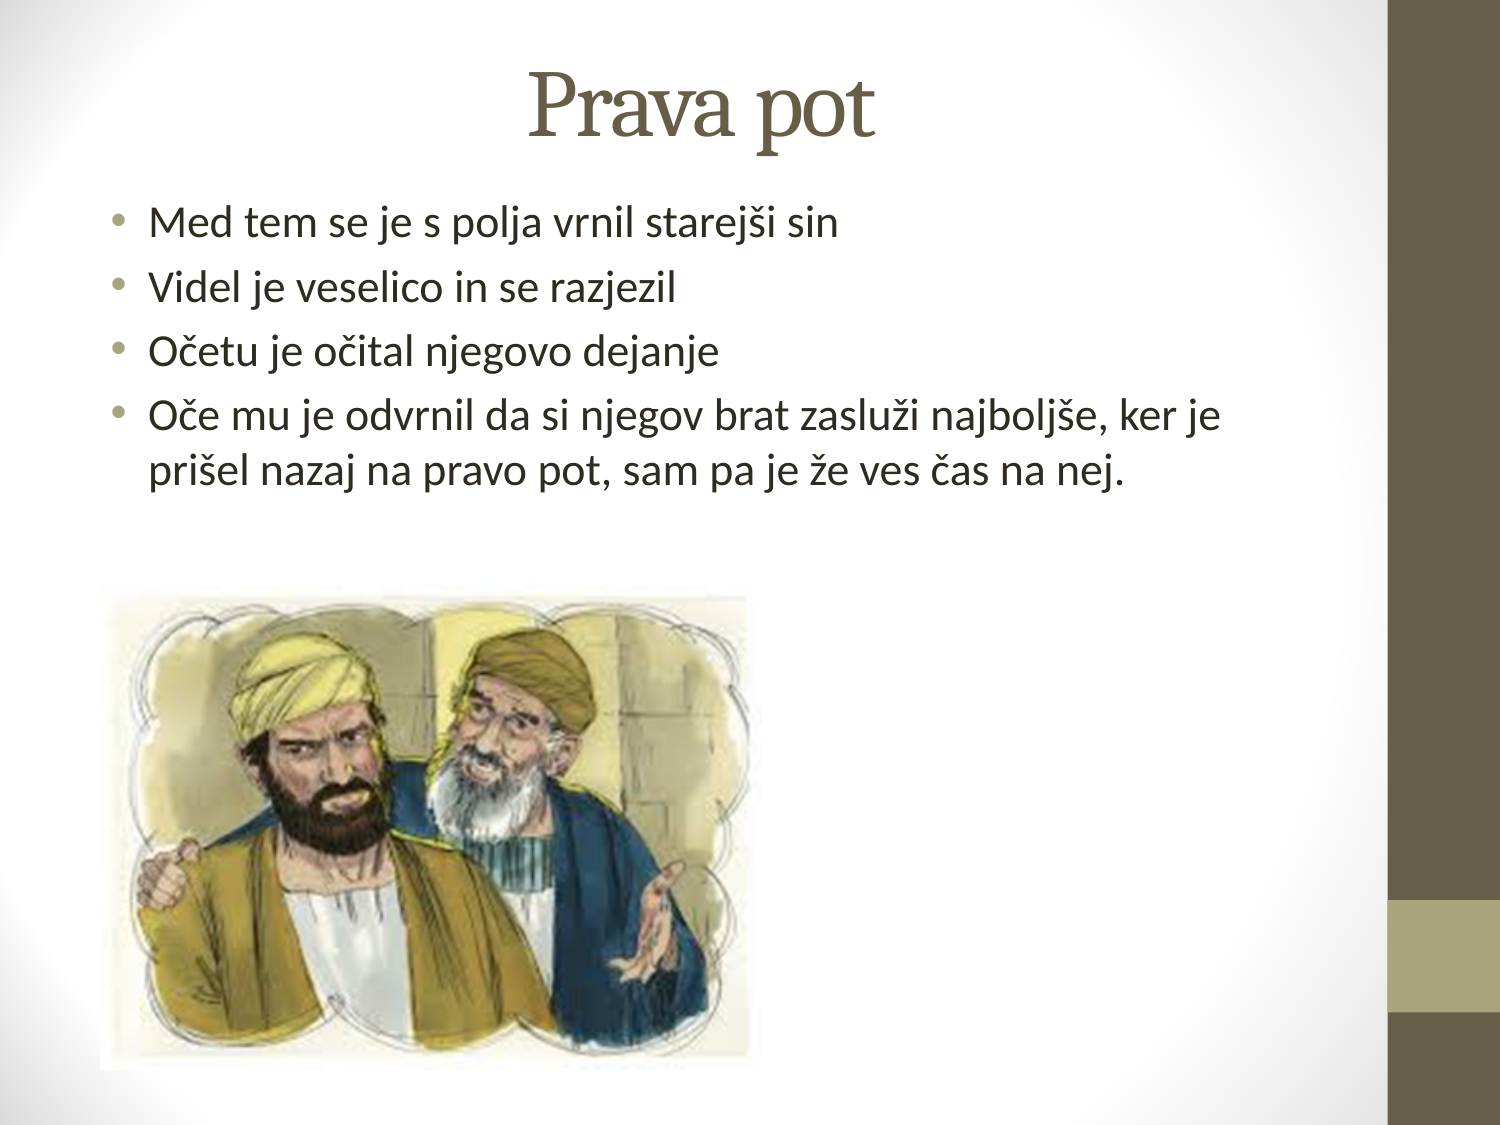

# Prava pot
Med tem se je s polja vrnil starejši sin
Videl je veselico in se razjezil
Očetu je očital njegovo dejanje
Oče mu je odvrnil da si njegov brat zasluži najboljše, ker je prišel nazaj na pravo pot, sam pa je že ves čas na nej.